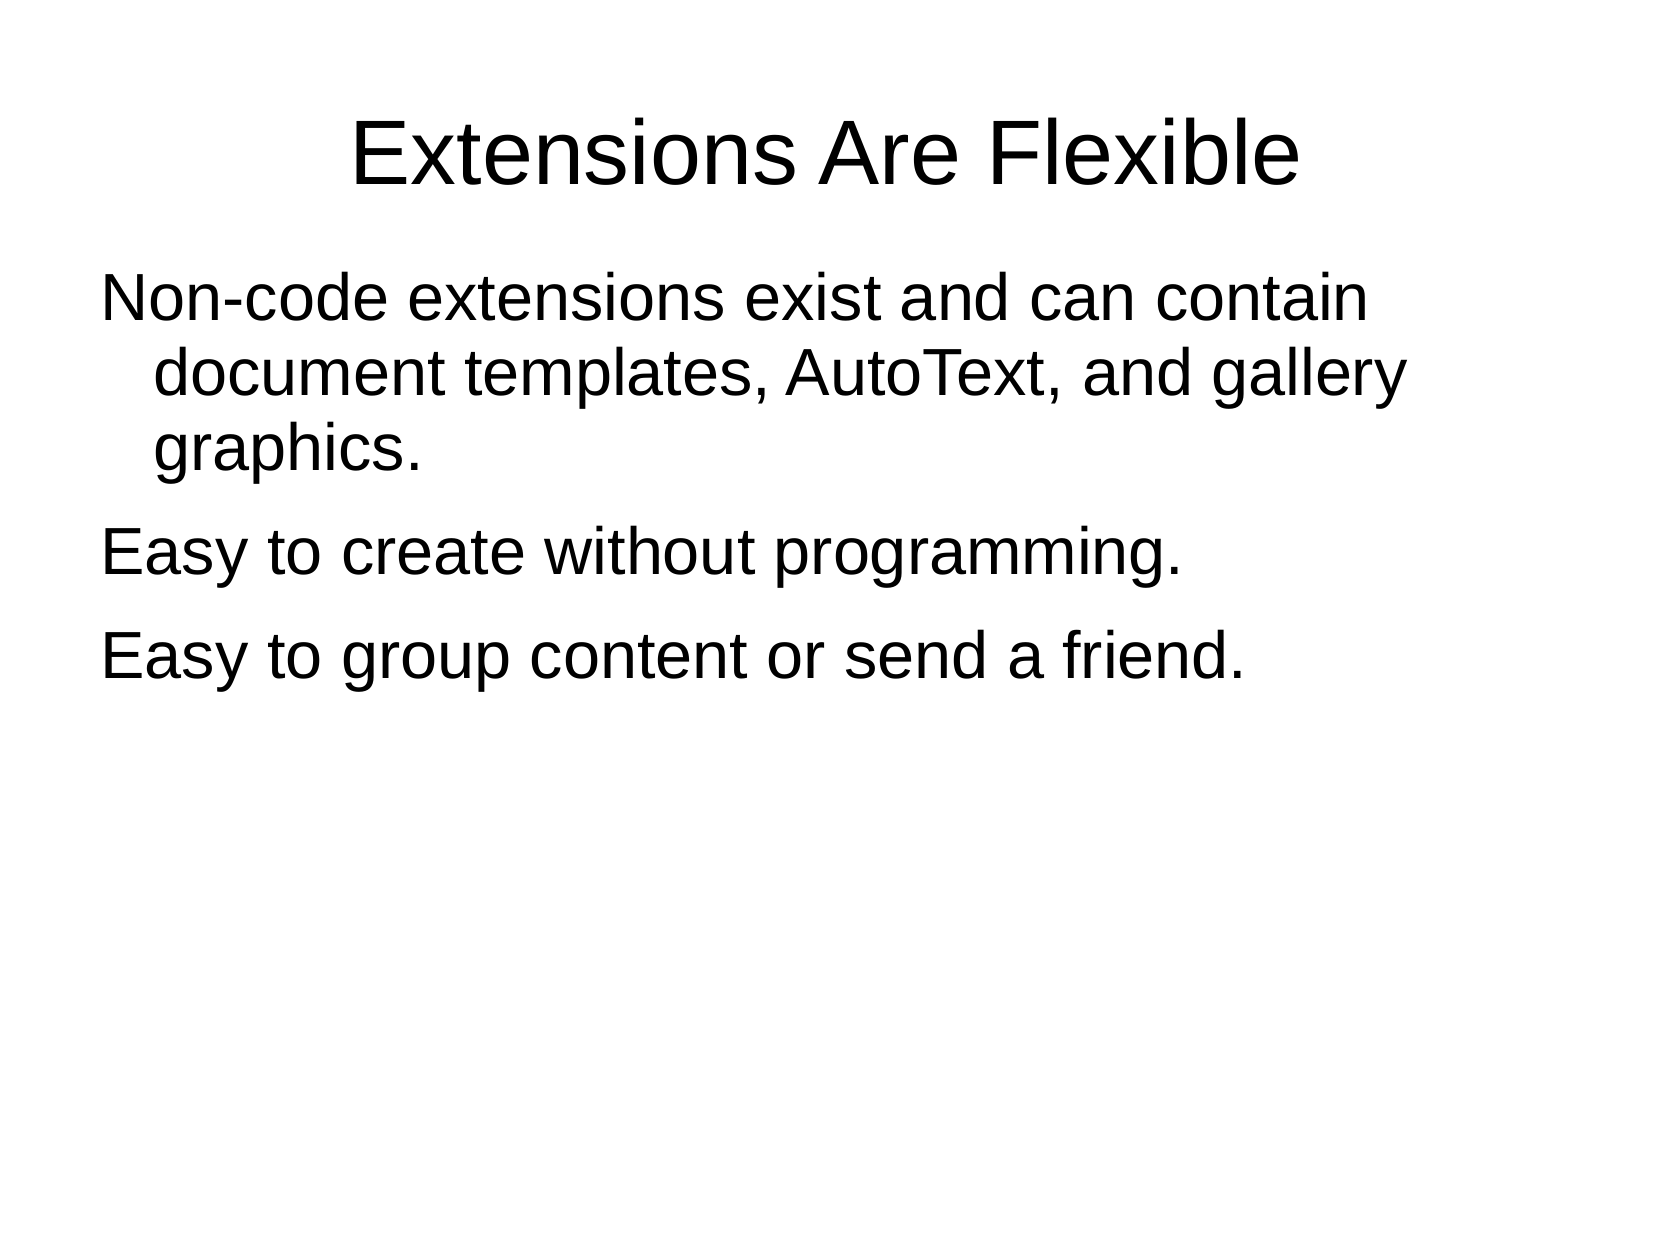

# Extensions Are Flexible
Non-code extensions exist and can contain document templates, AutoText, and gallery graphics.
Easy to create without programming.
Easy to group content or send a friend.